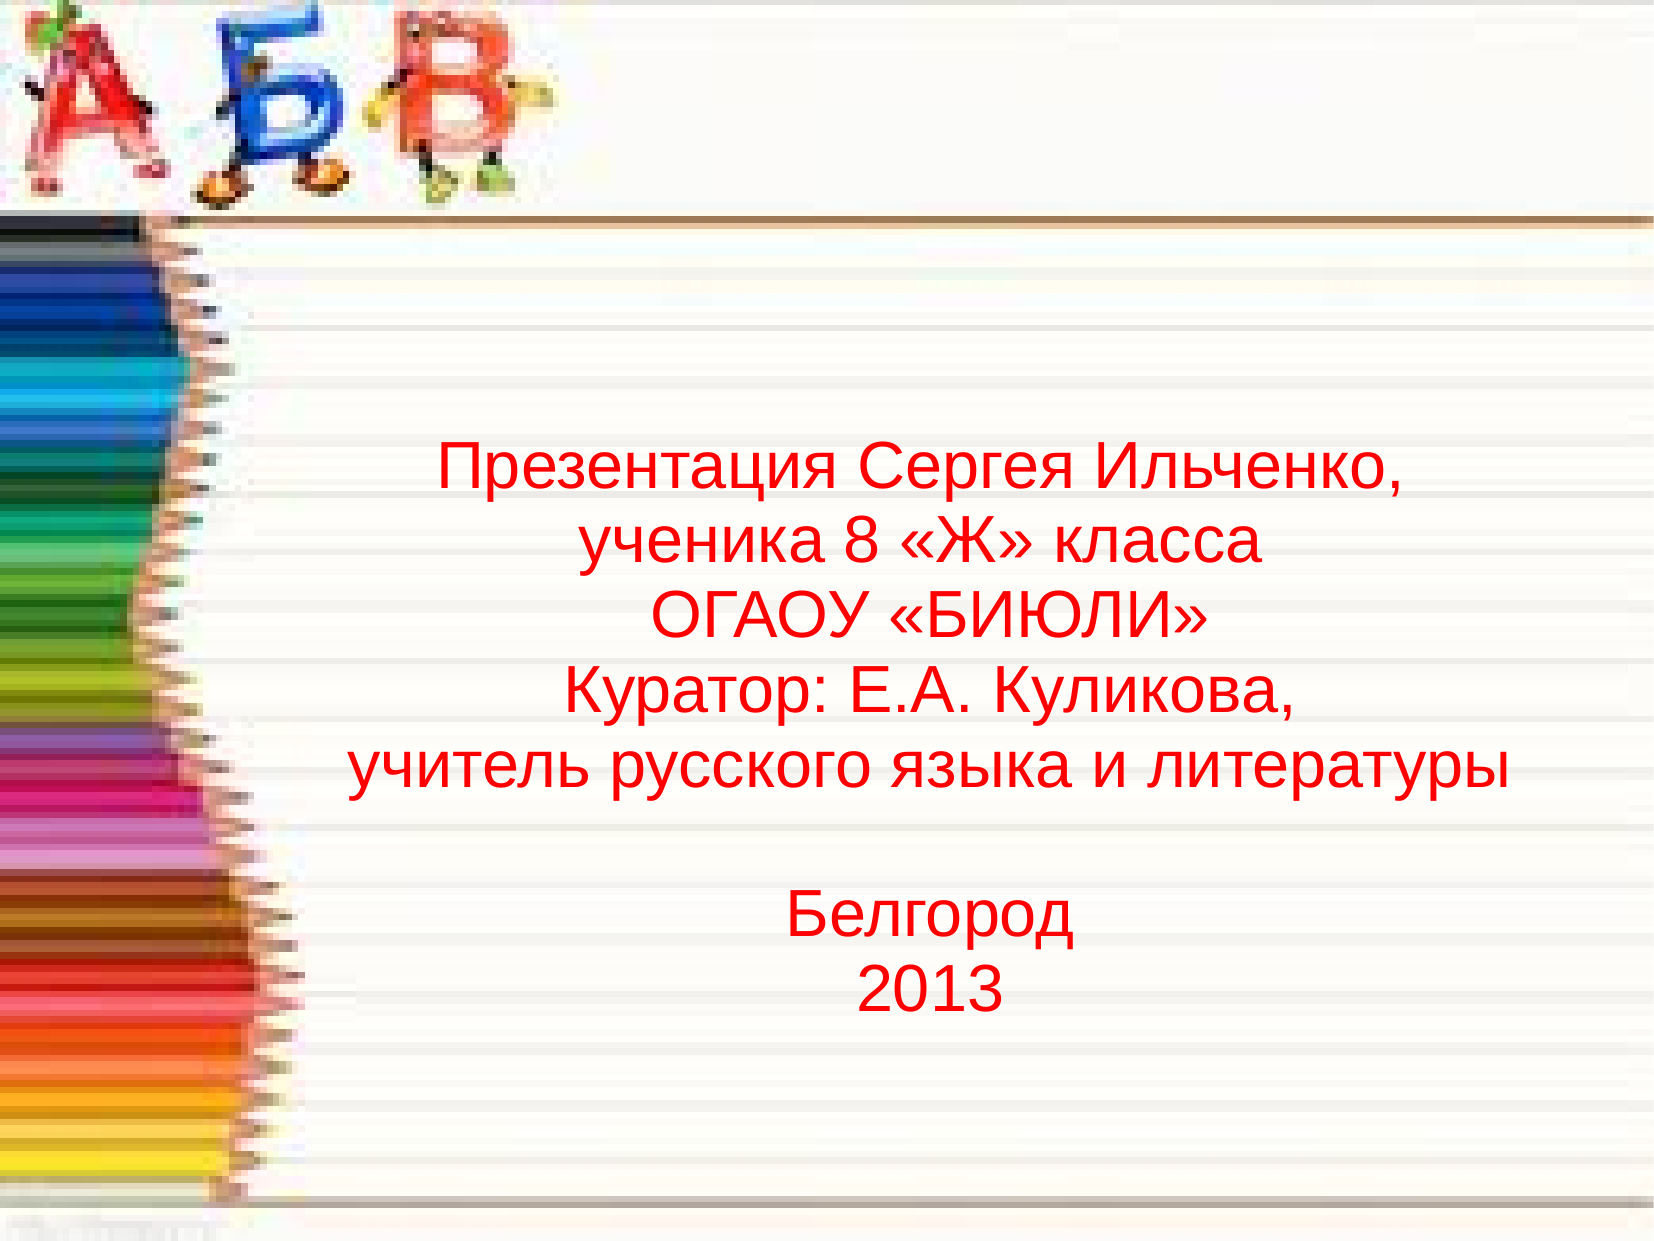

#
Презентация Сергея Ильченко,
ученика 8 «Ж» класса
ОГАОУ «БИЮЛИ»
Куратор: Е.А. Куликова,
учитель русского языка и литературы
Белгород
2013